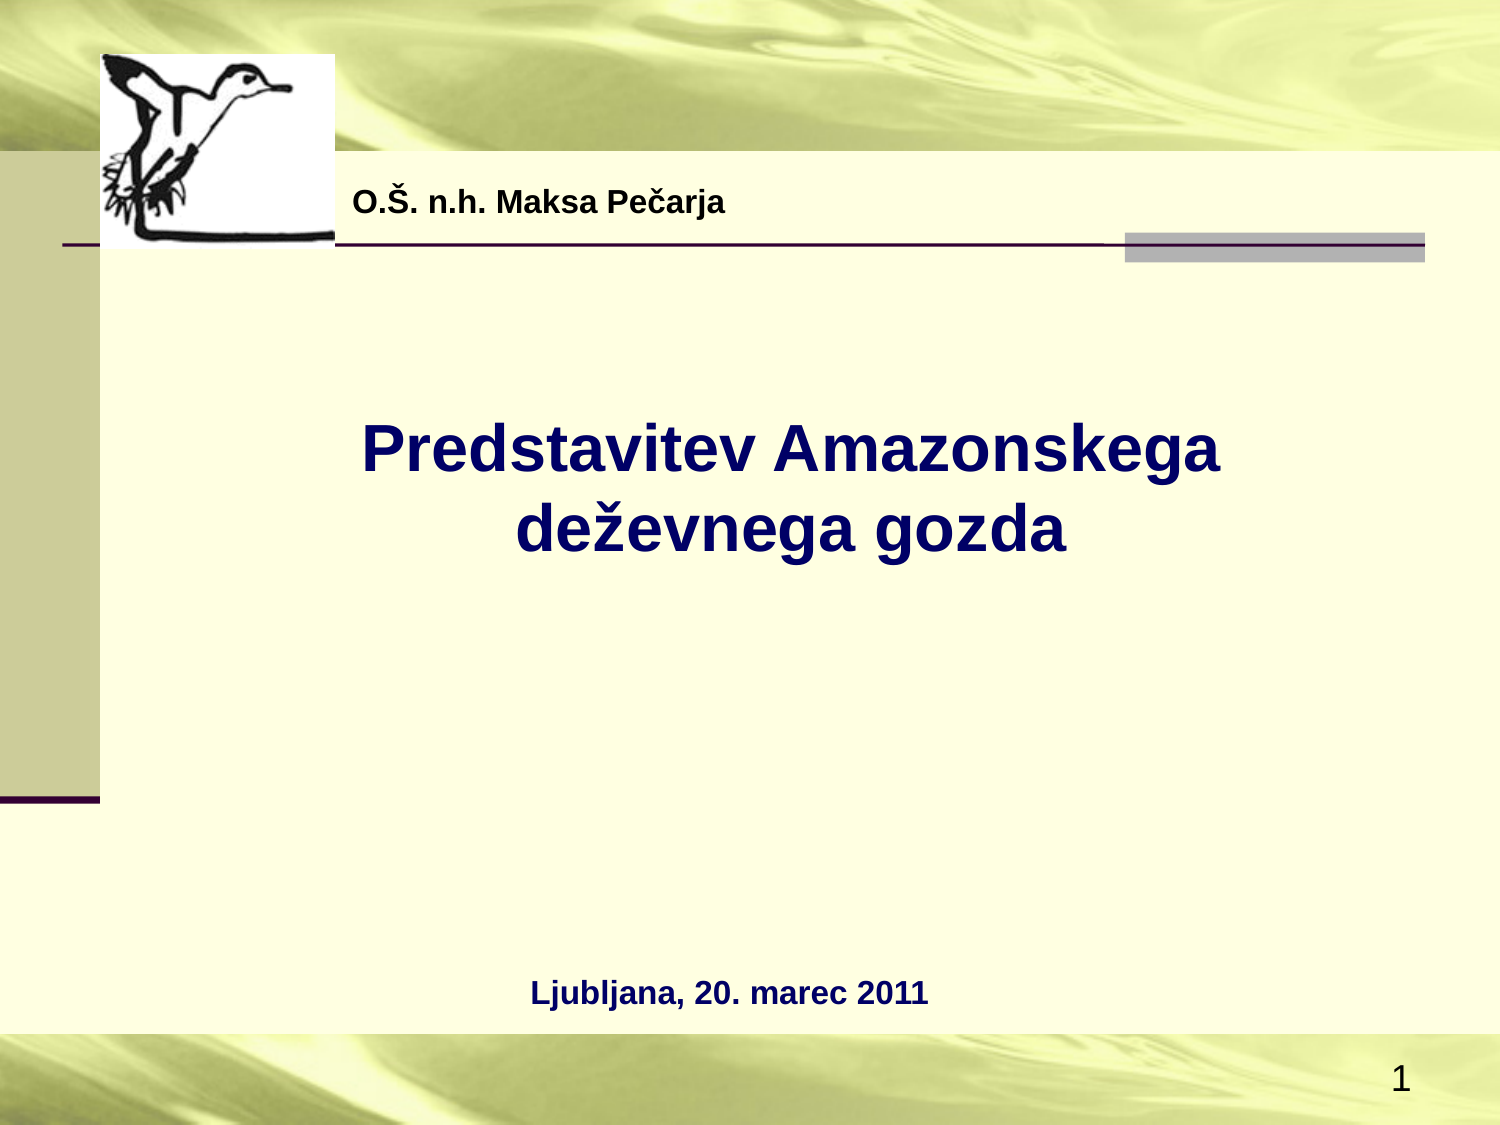

O.Š. n.h. Maksa Pečarja
Predstavitev Amazonskega
deževnega gozda
Ljubljana, 20. marec 2011